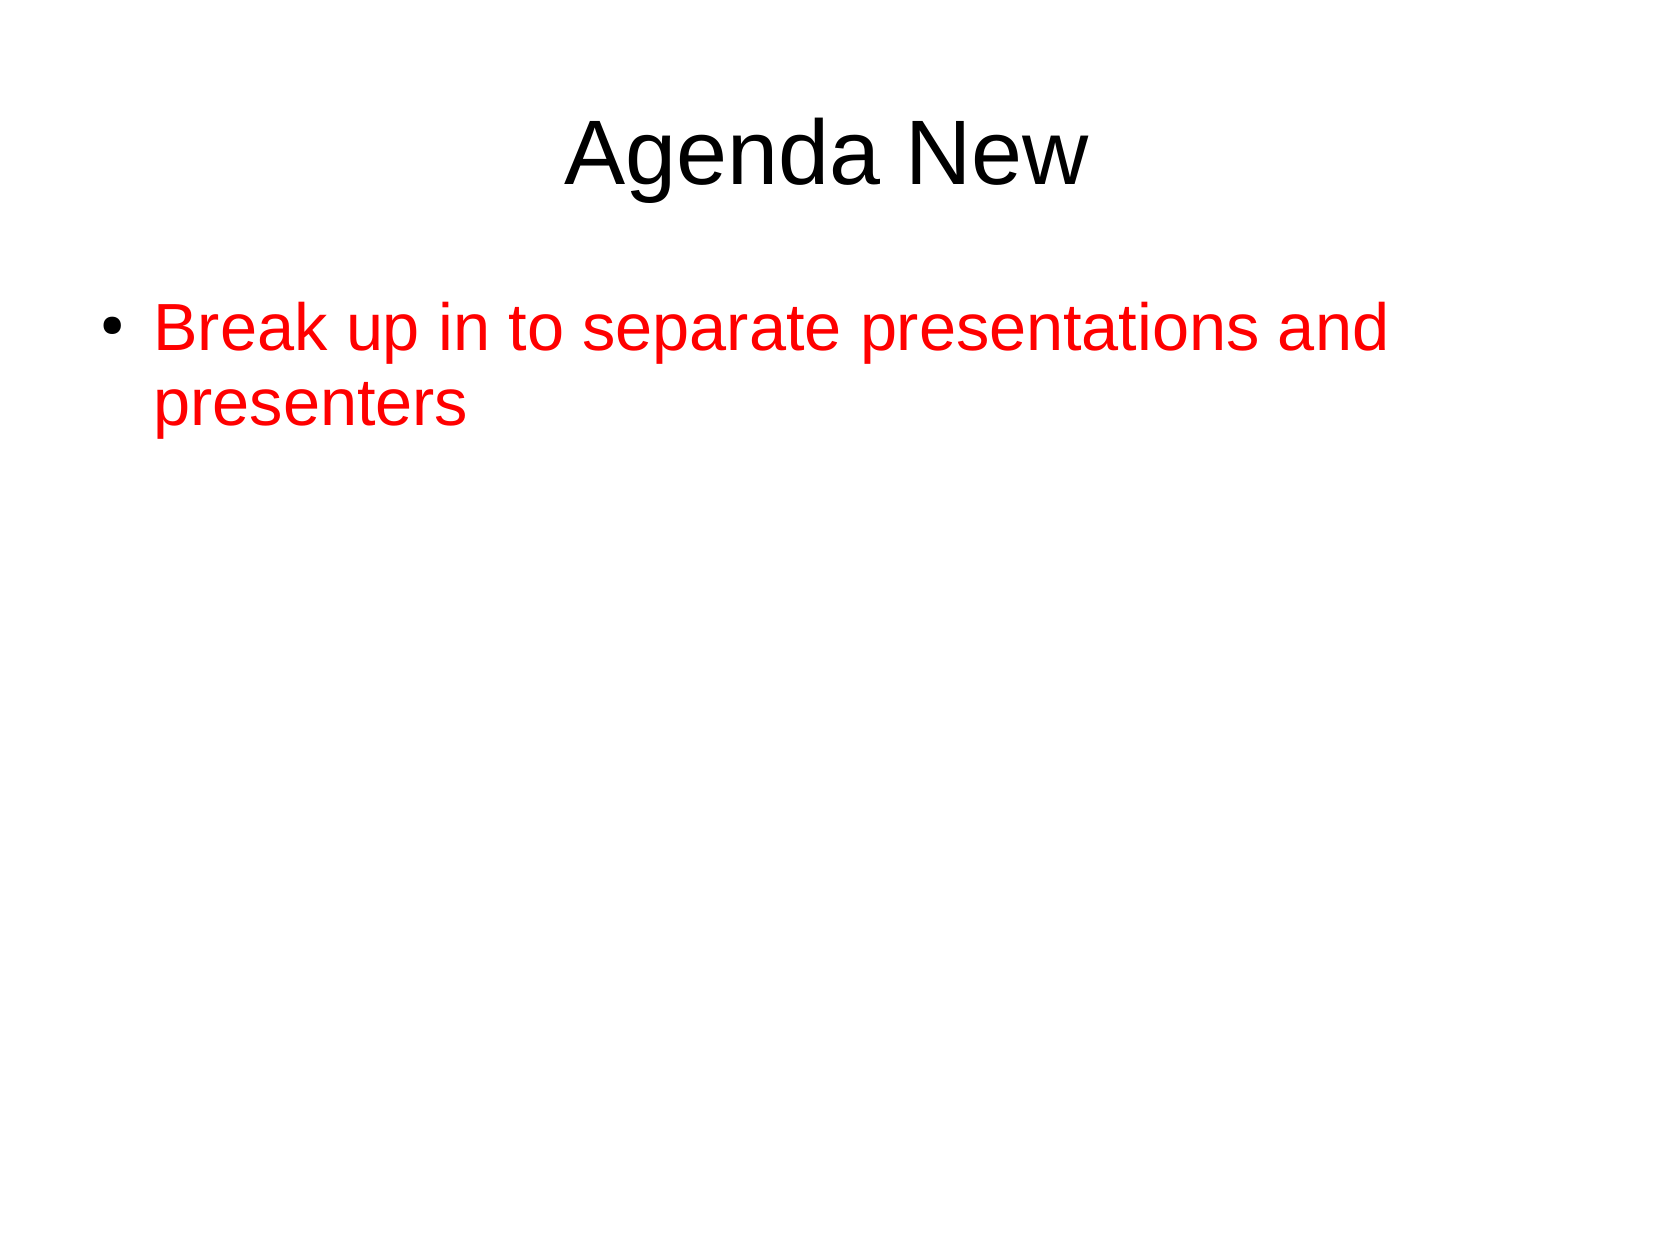

# Agenda New
Break up in to separate presentations and presenters